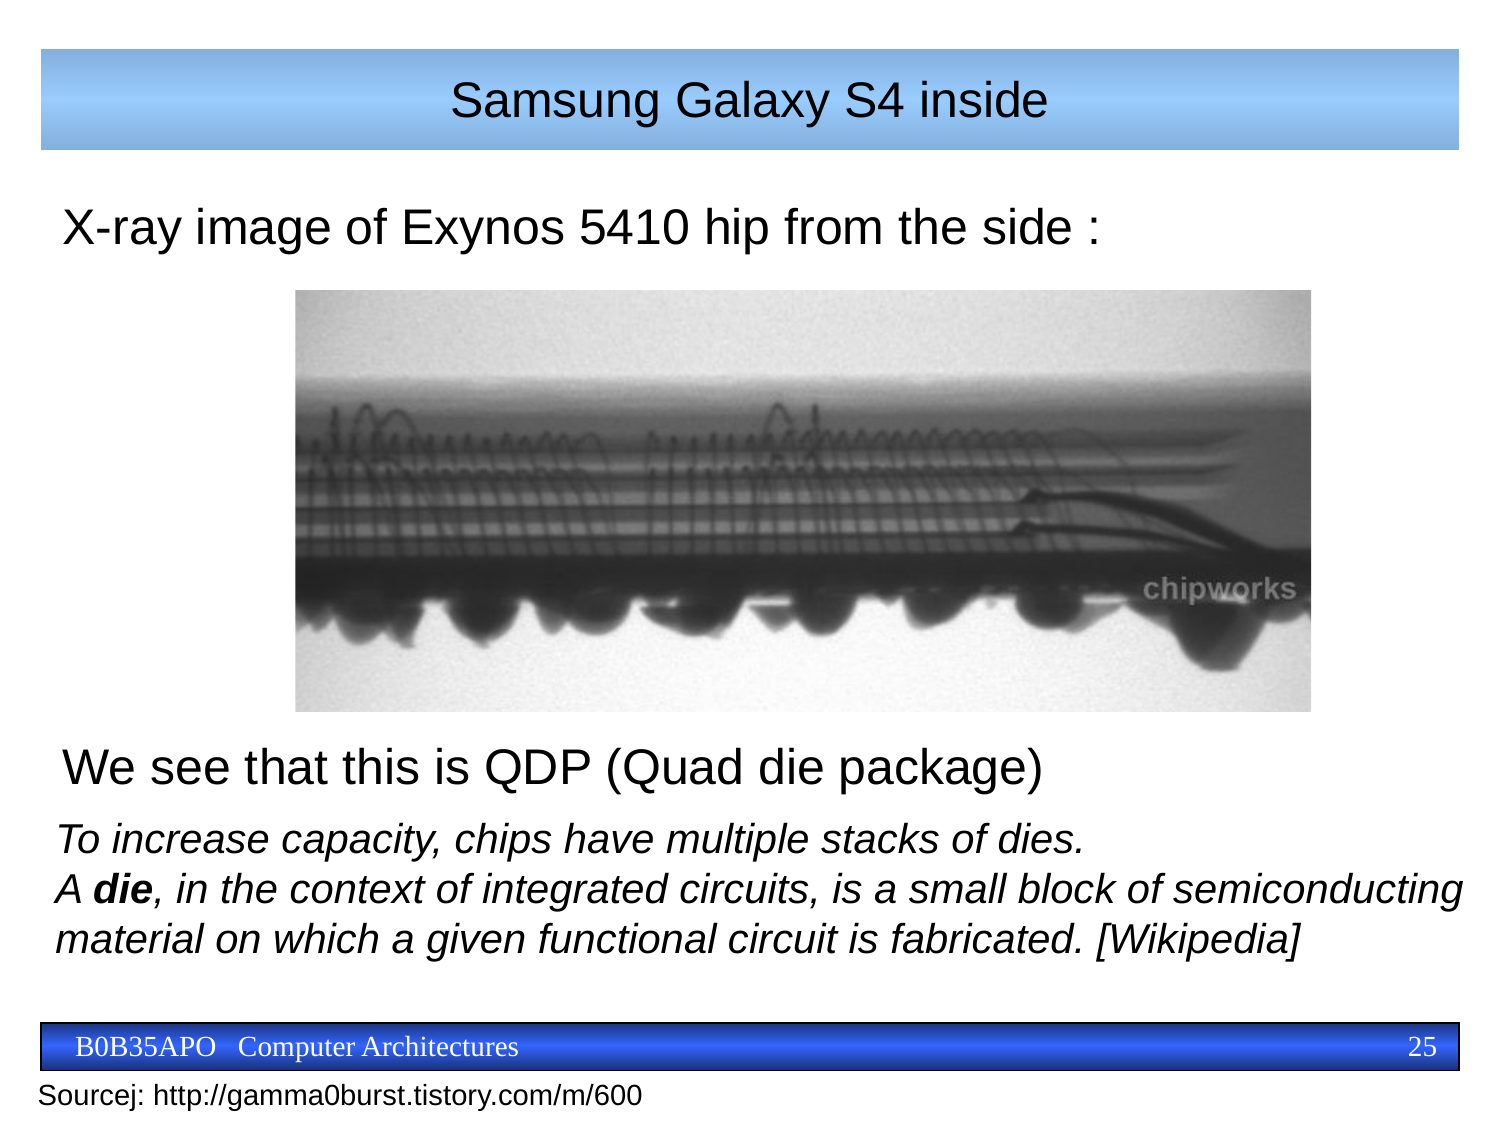

# Samsung Galaxy S4 inside
X-ray image of Exynos 5410 hip from the side :
We see that this is QDP (Quad die package)
To increase capacity, chips have multiple stacks of dies.
A die, in the context of integrated circuits, is a small block of semiconducting material on which a given functional circuit is fabricated. [Wikipedia]
B0B35APO Computer Architectures
25
Sourcej: http://gamma0burst.tistory.com/m/600